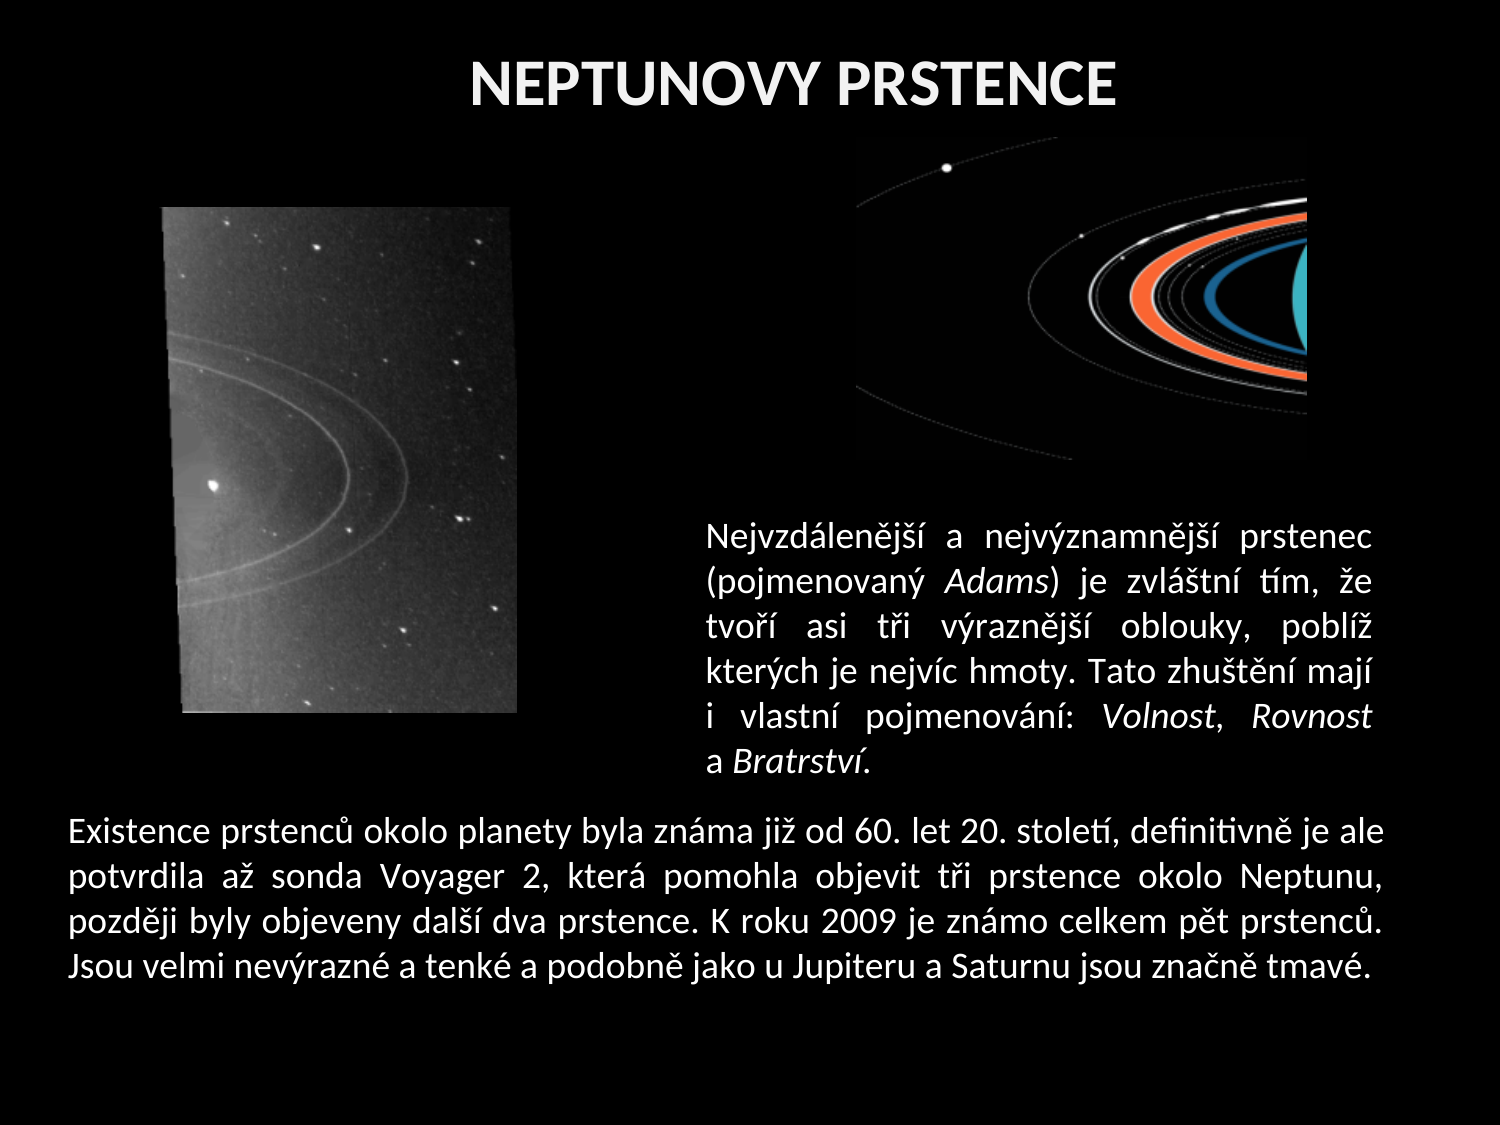

NEPTUNOVY PRSTENCE
Nejvzdálenější a nejvýznamnější prstenec (pojmenovaný Adams) je zvláštní tím, že tvoří asi tři výraznější oblouky, poblíž kterých je nejvíc hmoty. Tato zhuštění mají i vlastní pojmenování: Volnost, Rovnost
a Bratrství.
Existence prstenců okolo planety byla známa již od 60. let 20. století, definitivně je ale potvrdila až sonda Voyager 2, která pomohla objevit tři prstence okolo Neptunu, později byly objeveny další dva prstence. K roku 2009 je známo celkem pět prstenců. Jsou velmi nevýrazné a tenké a podobně jako u Jupiteru a Saturnu jsou značně tmavé.